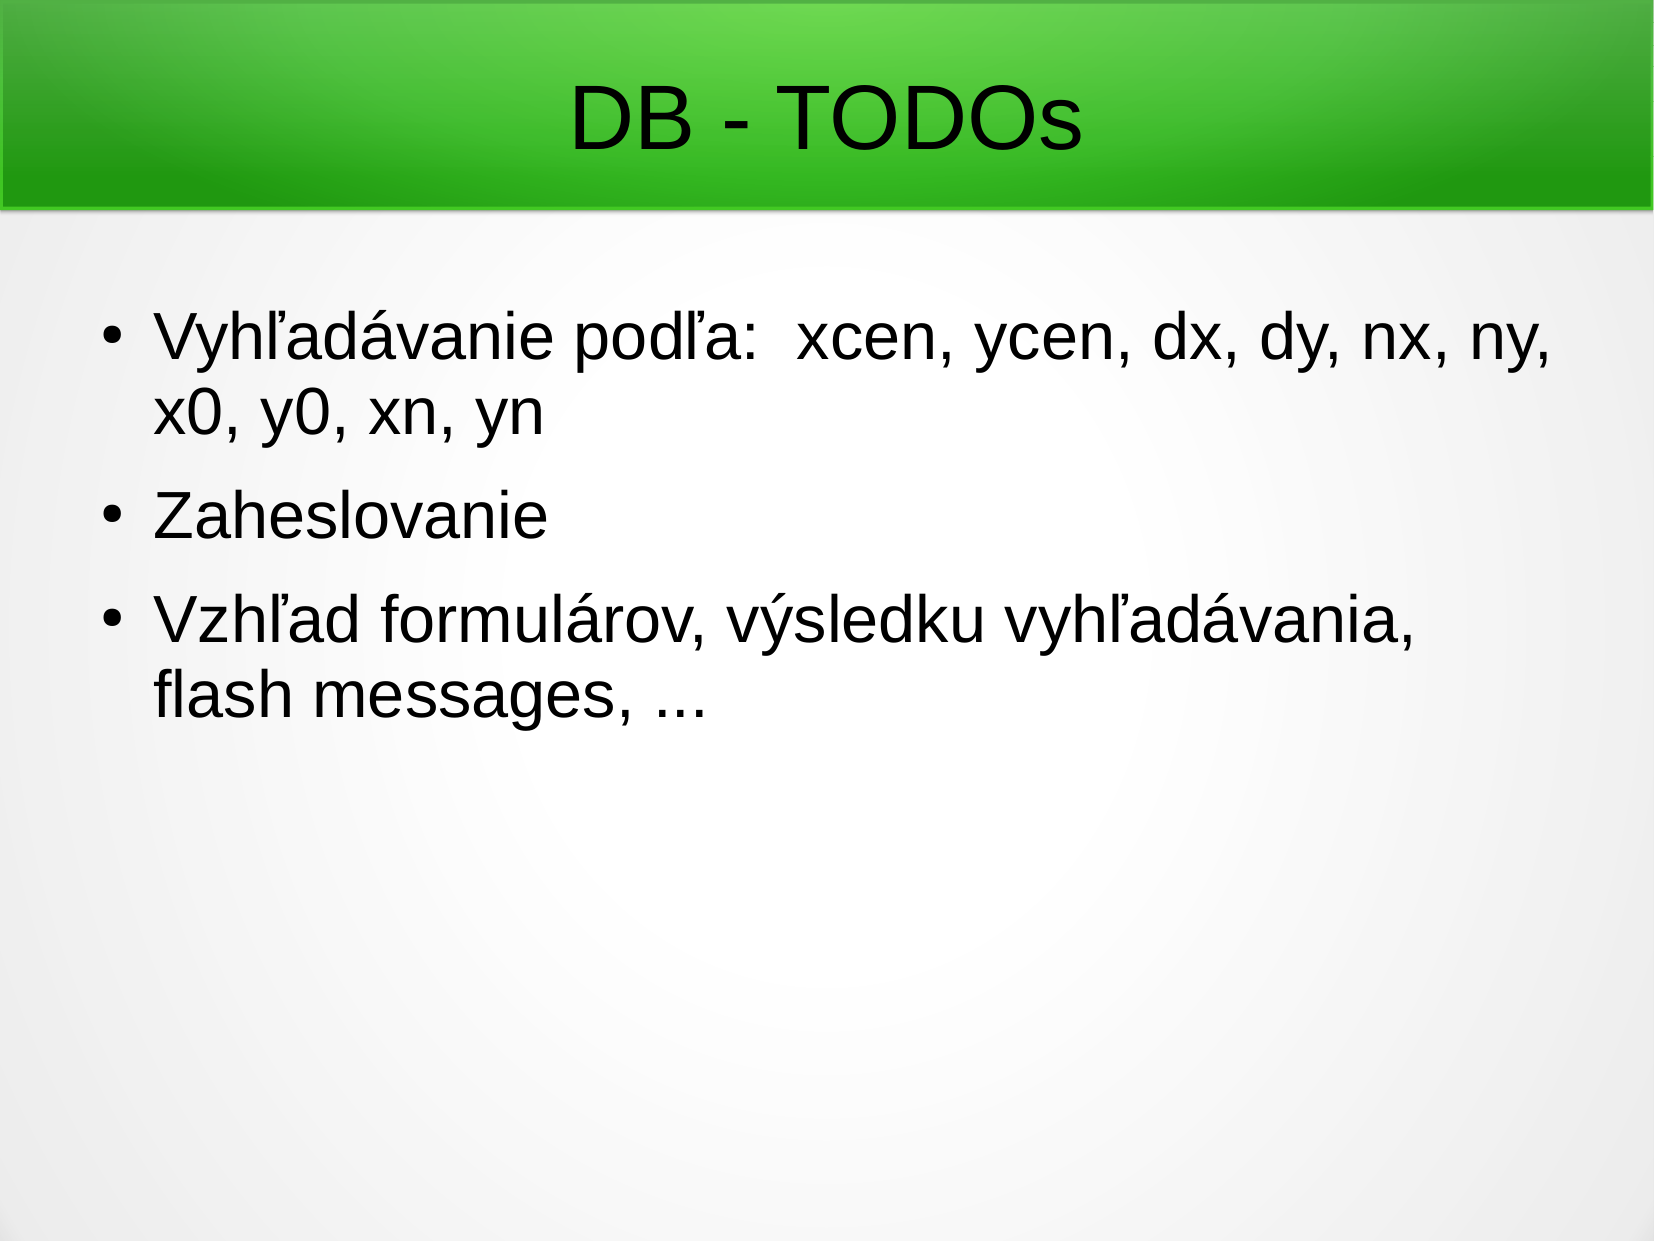

# DB - TODOs
Vyhľadávanie podľa: xcen, ycen, dx, dy, nx, ny, x0, y0, xn, yn
Zaheslovanie
Vzhľad formulárov, výsledku vyhľadávania, flash messages, ...